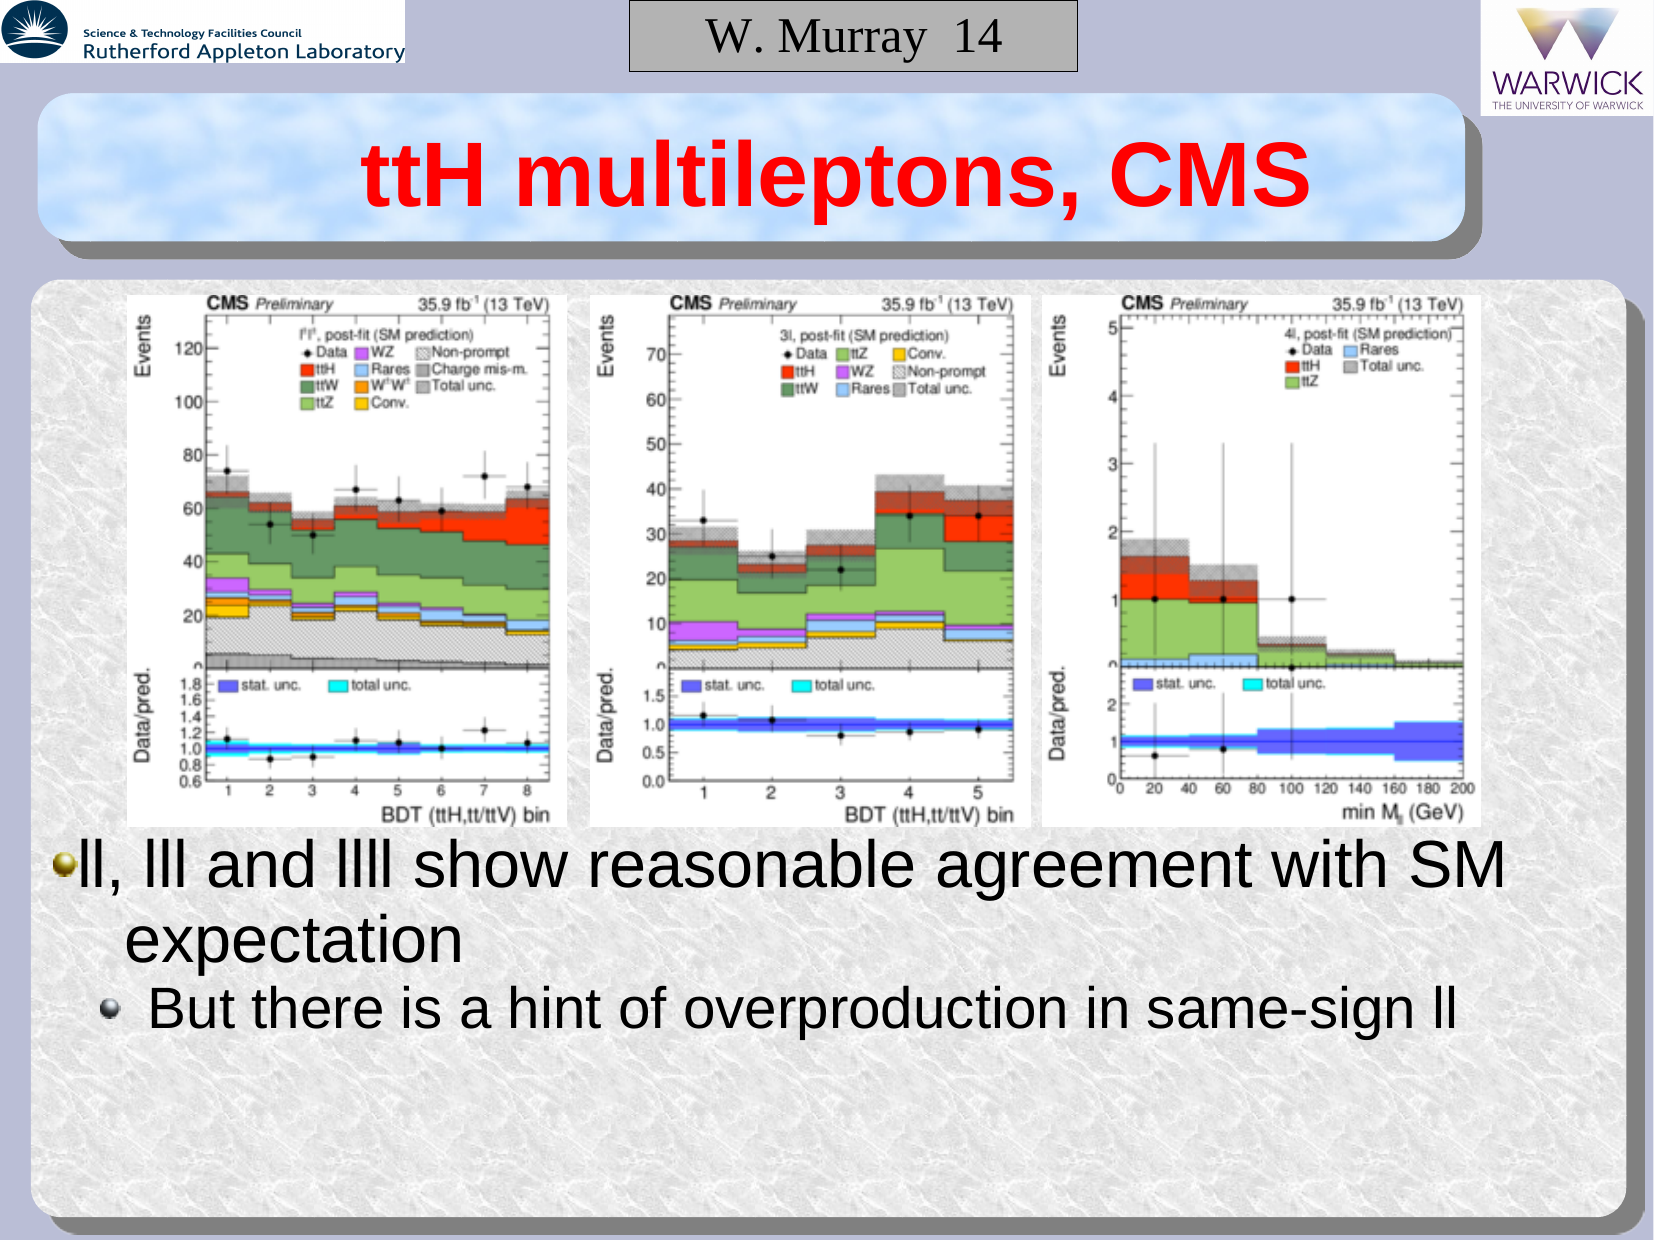

# ttH multileptons, CMS
ll, lll and llll show reasonable agreement with SM expectation
But there is a hint of overproduction in same-sign ll